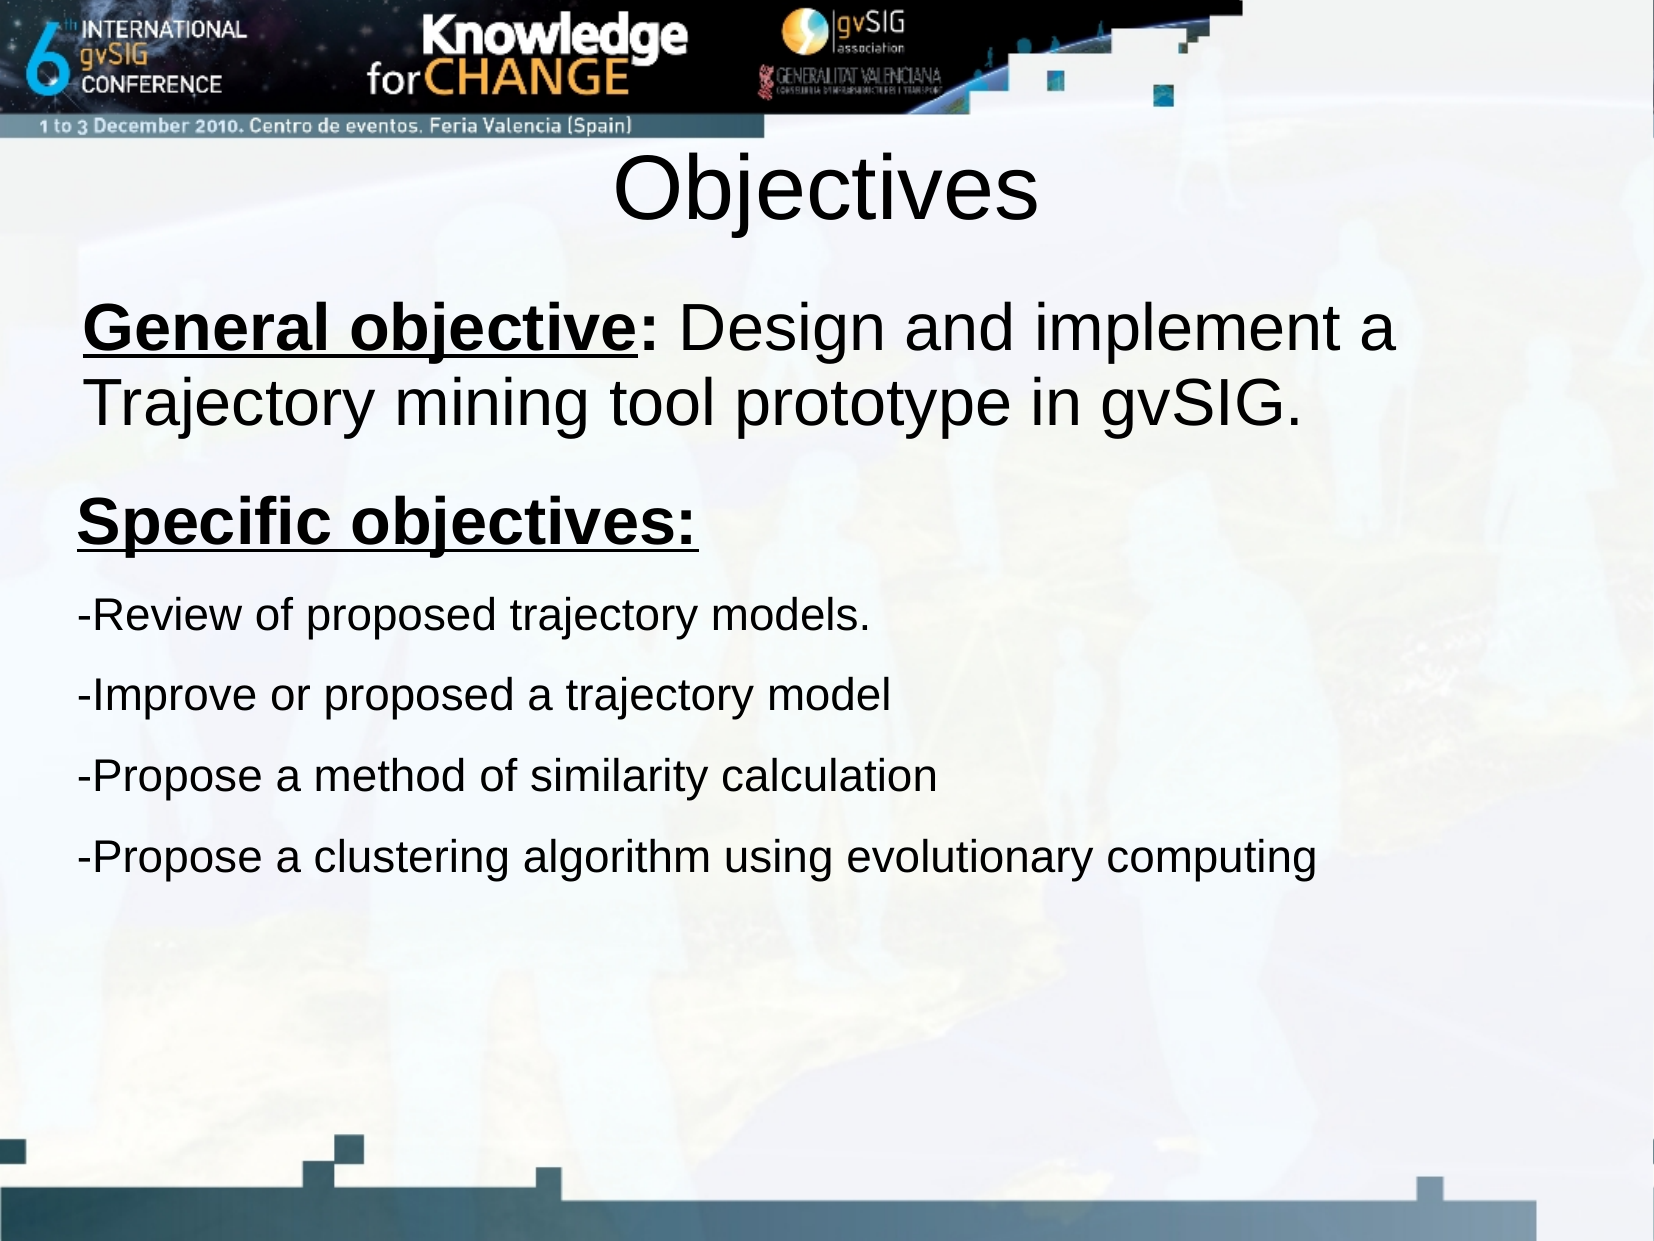

# Objectives
General objective: Design and implement a Trajectory mining tool prototype in gvSIG.
Specific objectives:
-Review of proposed trajectory models.
-Improve or proposed a trajectory model
-Propose a method of similarity calculation
-Propose a clustering algorithm using evolutionary computing